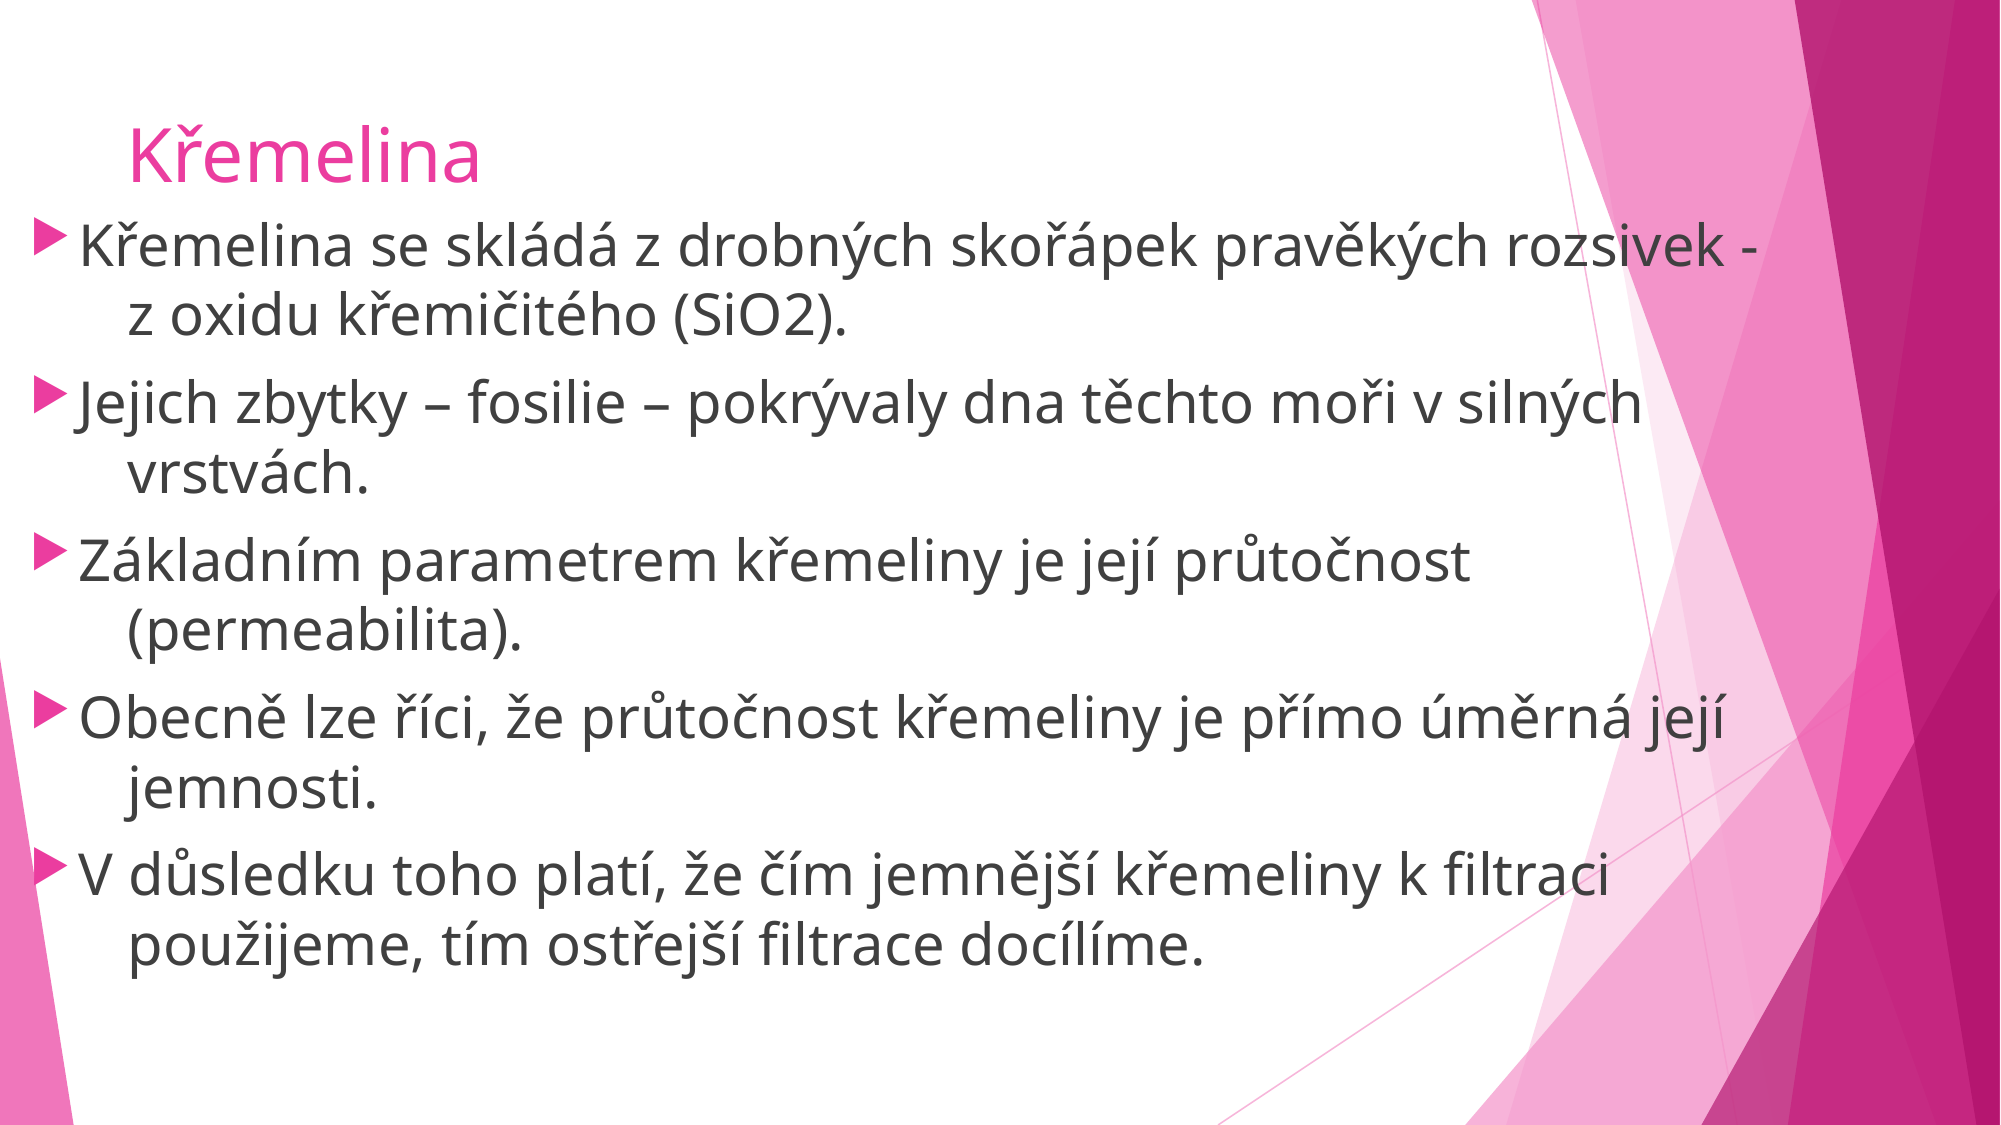

# Křemelina
Křemelina se skládá z drobných skořápek pravěkých rozsivek - z oxidu křemičitého (SiO2).
Jejich zbytky – fosilie – pokrývaly dna těchto moři v silných vrstvách.
Základním parametrem křemeliny je její průtočnost (permeabilita).
Obecně lze říci, že průtočnost křemeliny je přímo úměrná její jemnosti.
V důsledku toho platí, že čím jemnější křemeliny k filtraci použijeme, tím ostřejší filtrace docílíme.